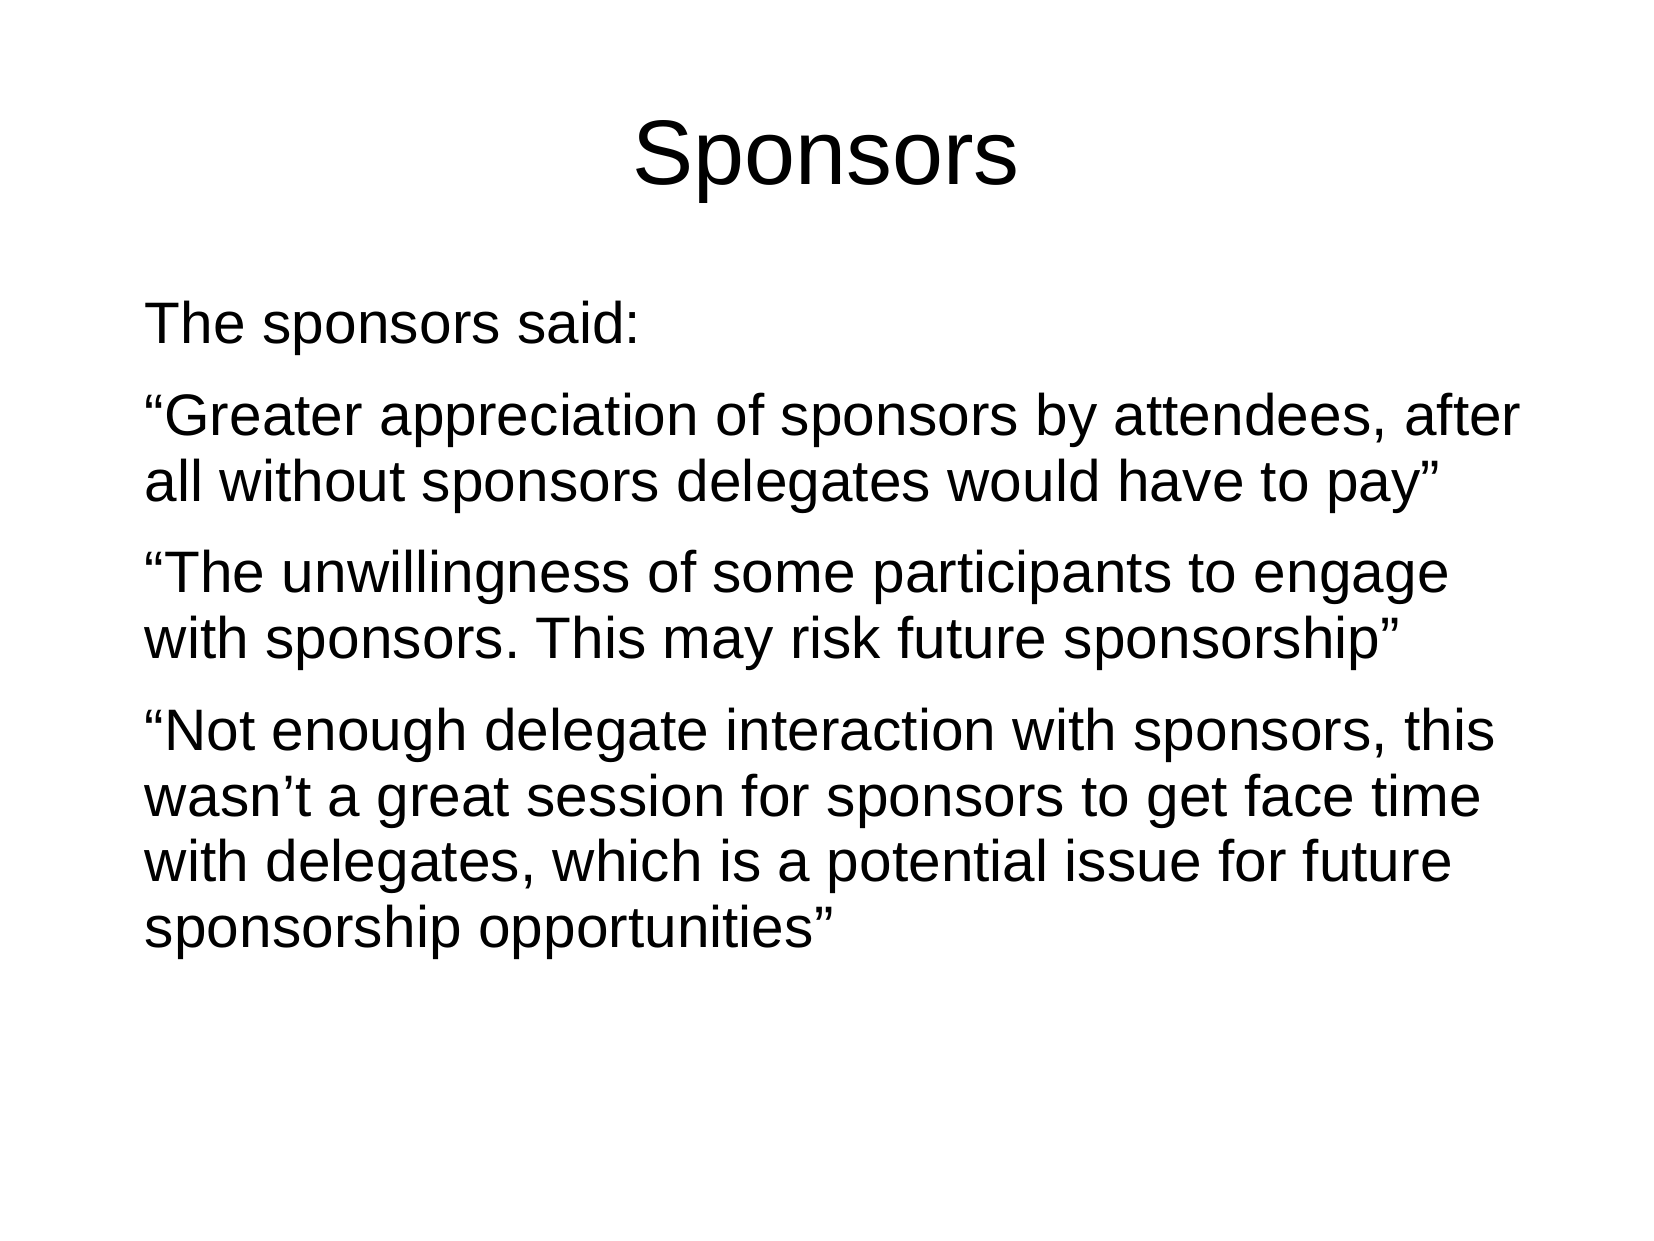

# Sponsors
The sponsors said:
“Greater appreciation of sponsors by attendees, after all without sponsors delegates would have to pay”
“The unwillingness of some participants to engage with sponsors. This may risk future sponsorship”
“Not enough delegate interaction with sponsors, this wasn’t a great session for sponsors to get face time with delegates, which is a potential issue for future sponsorship opportunities”